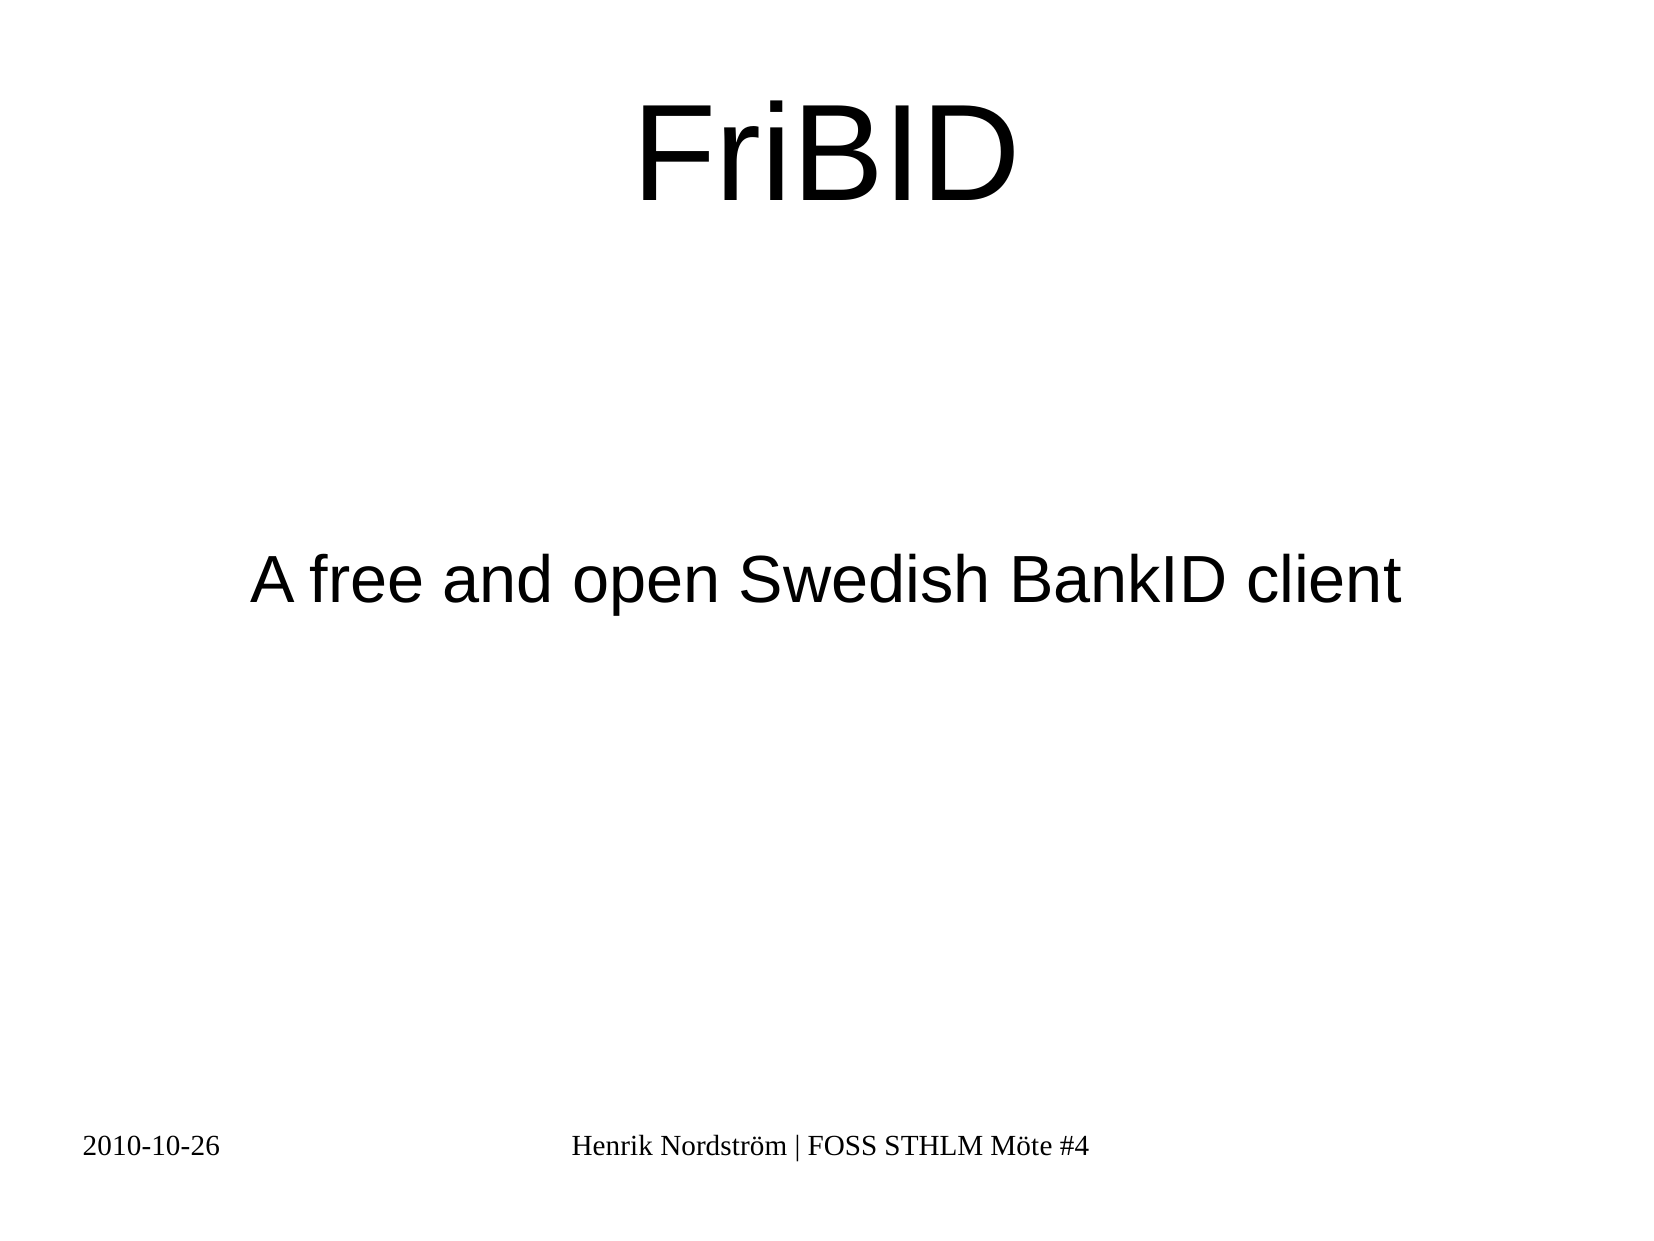

# A free and open Swedish BankID client
FriBID
2010-10-26
Henrik Nordström | FOSS STHLM Möte #4